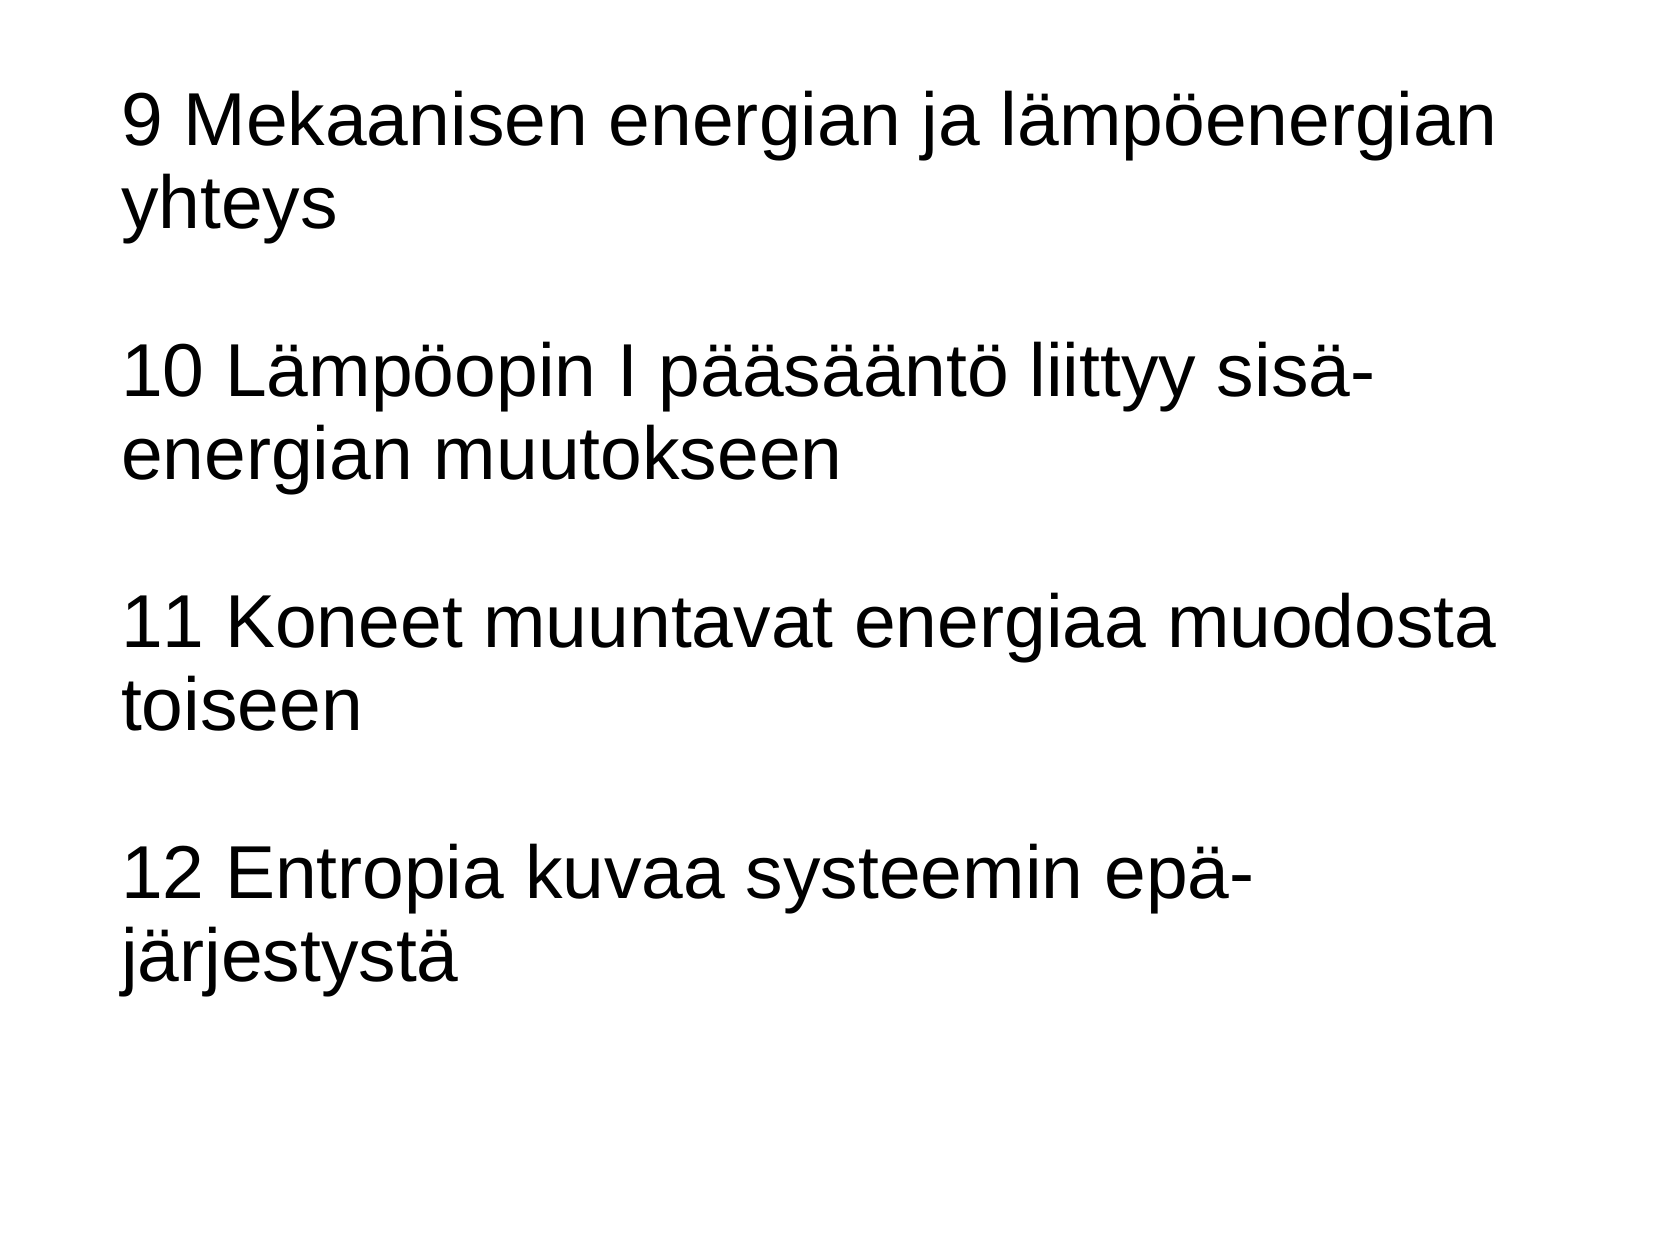

9 Mekaanisen energian ja lämpöenergian yhteys
10 Lämpöopin I pääsääntö liittyy sisä-energian muutokseen
11 Koneet muuntavat energiaa muodosta toiseen
12 Entropia kuvaa systeemin epä-järjestystä